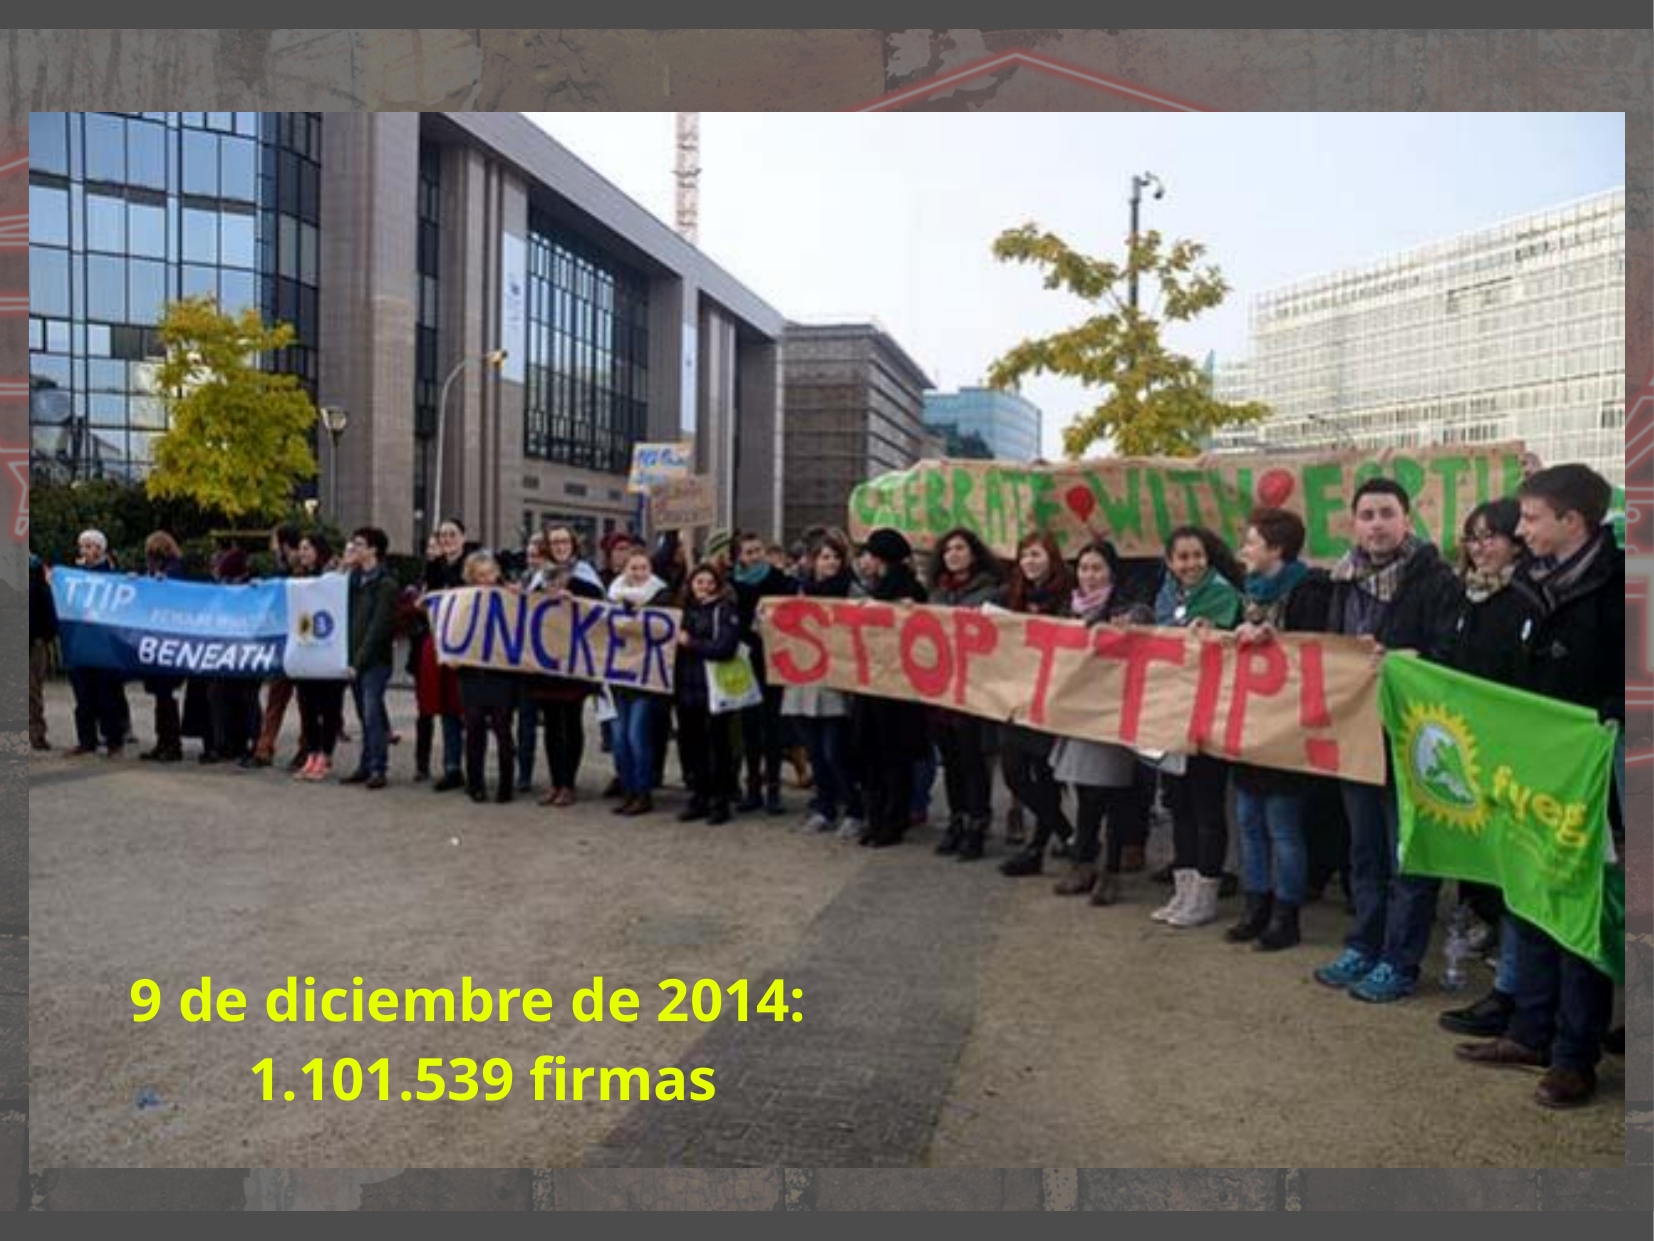

# 9 de diciembre de 2014: 1.101.539 firmas